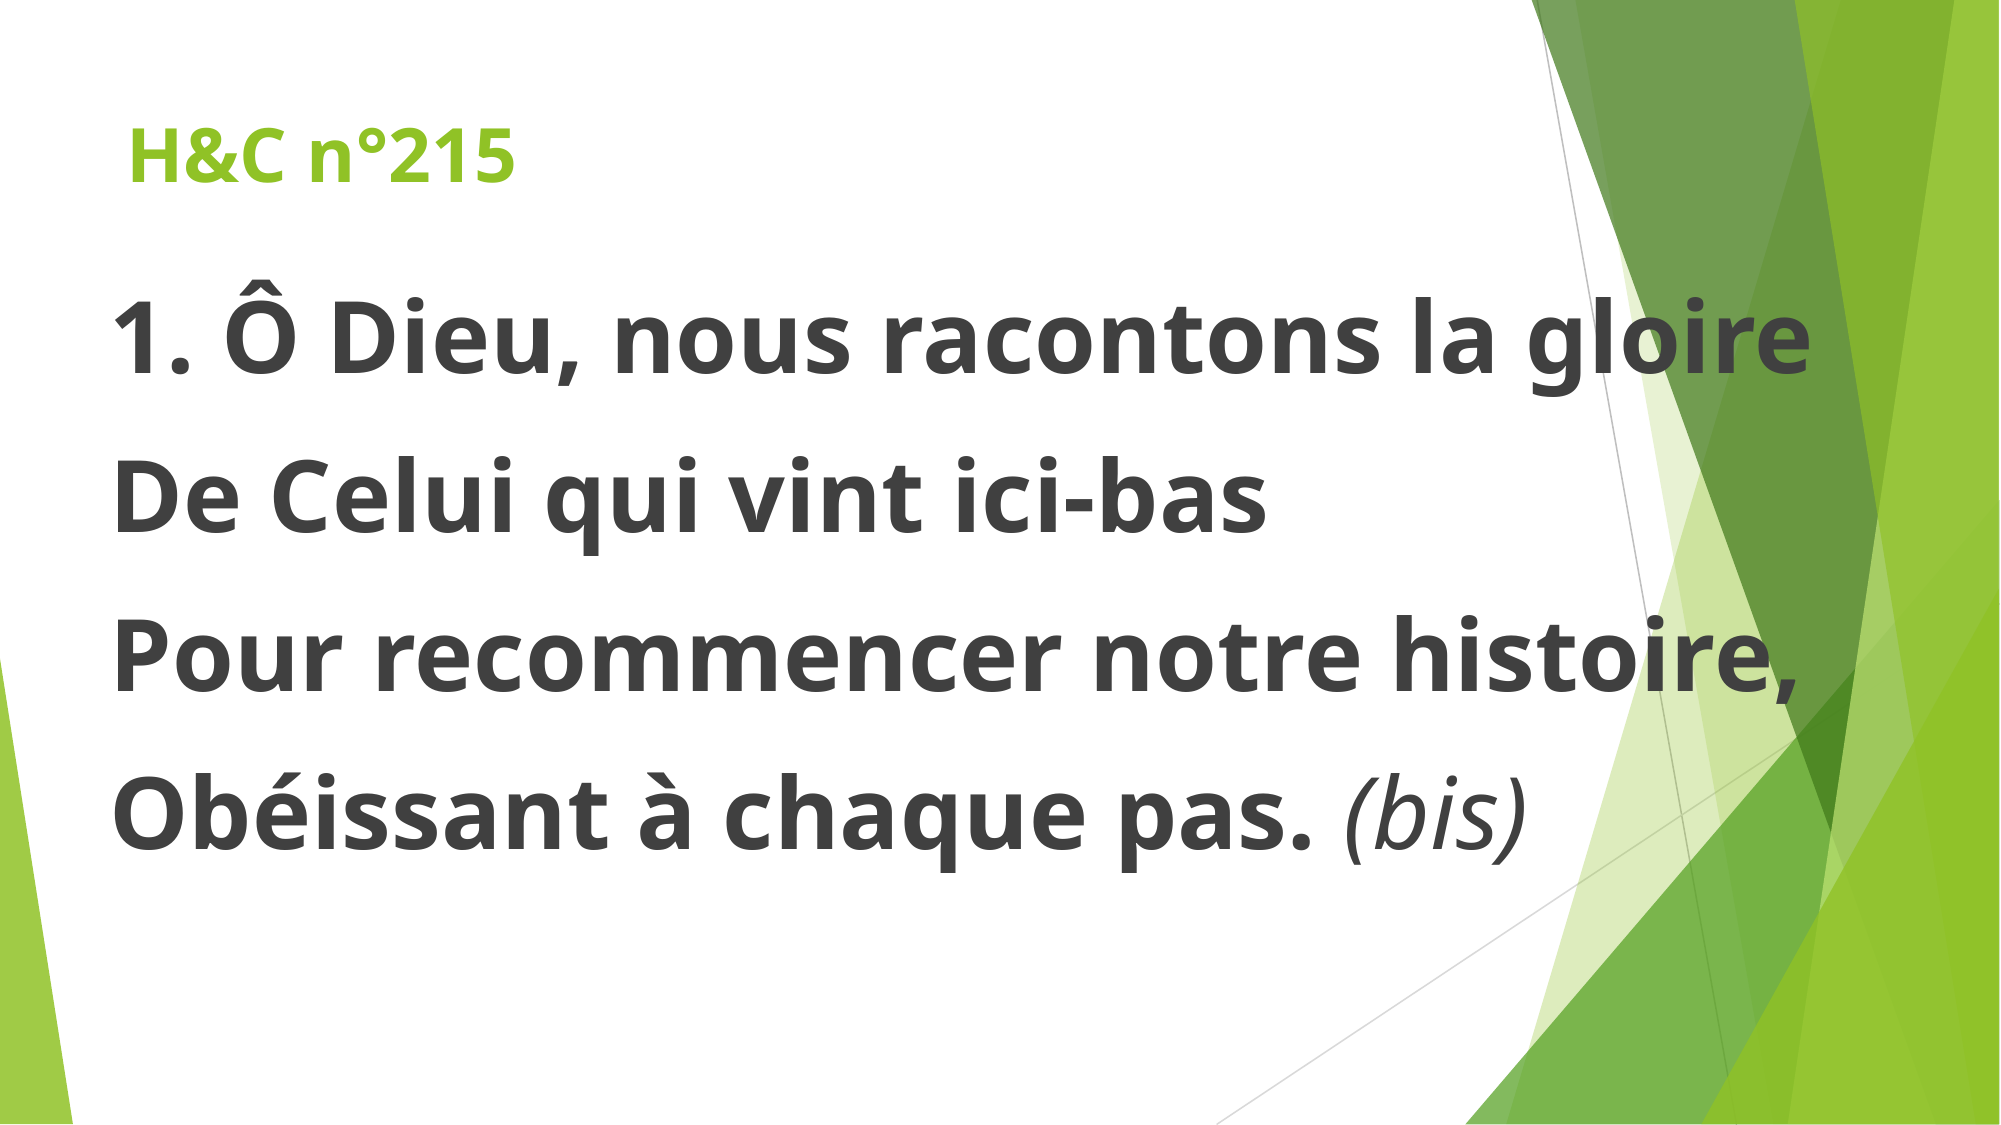

H&C n°215
1. Ô Dieu, nous racontons la gloire
De Celui qui vint ici-bas
Pour recommencer notre histoire,
Obéissant à chaque pas. (bis)